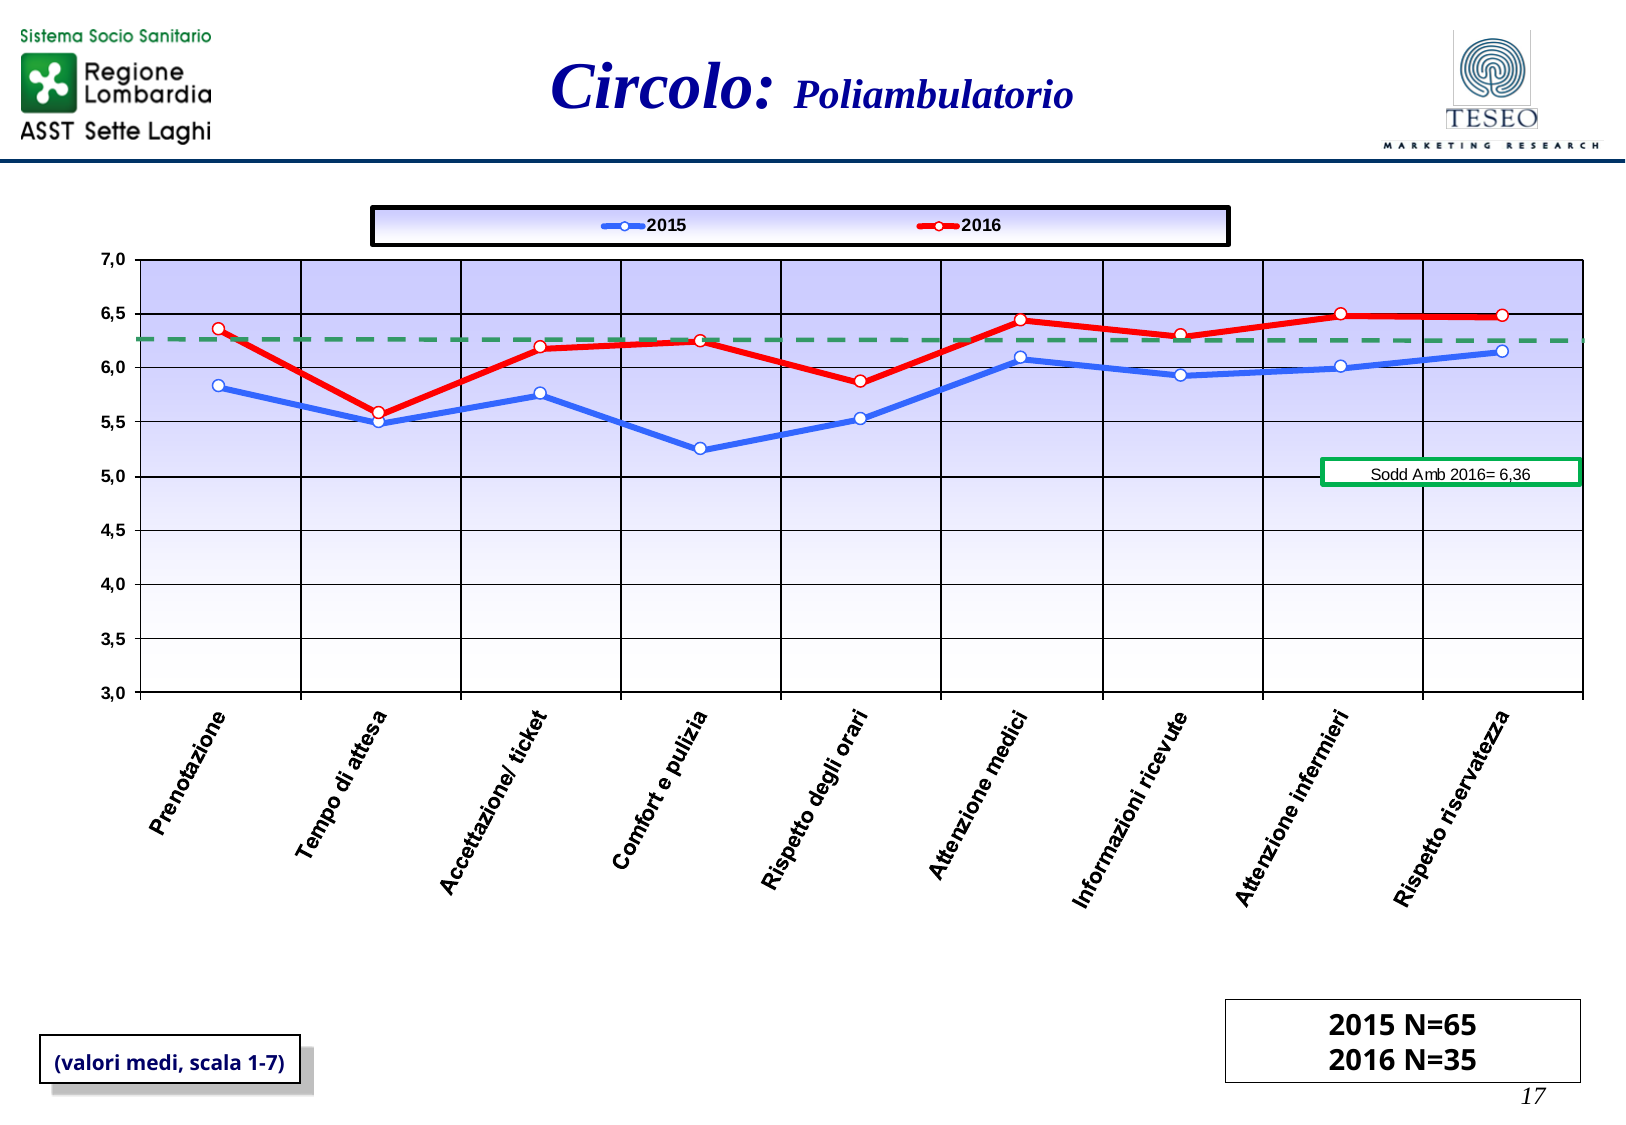

Circolo: Poliambulatorio
2015 N=65
2016 N=35
(valori medi, scala 1-7)